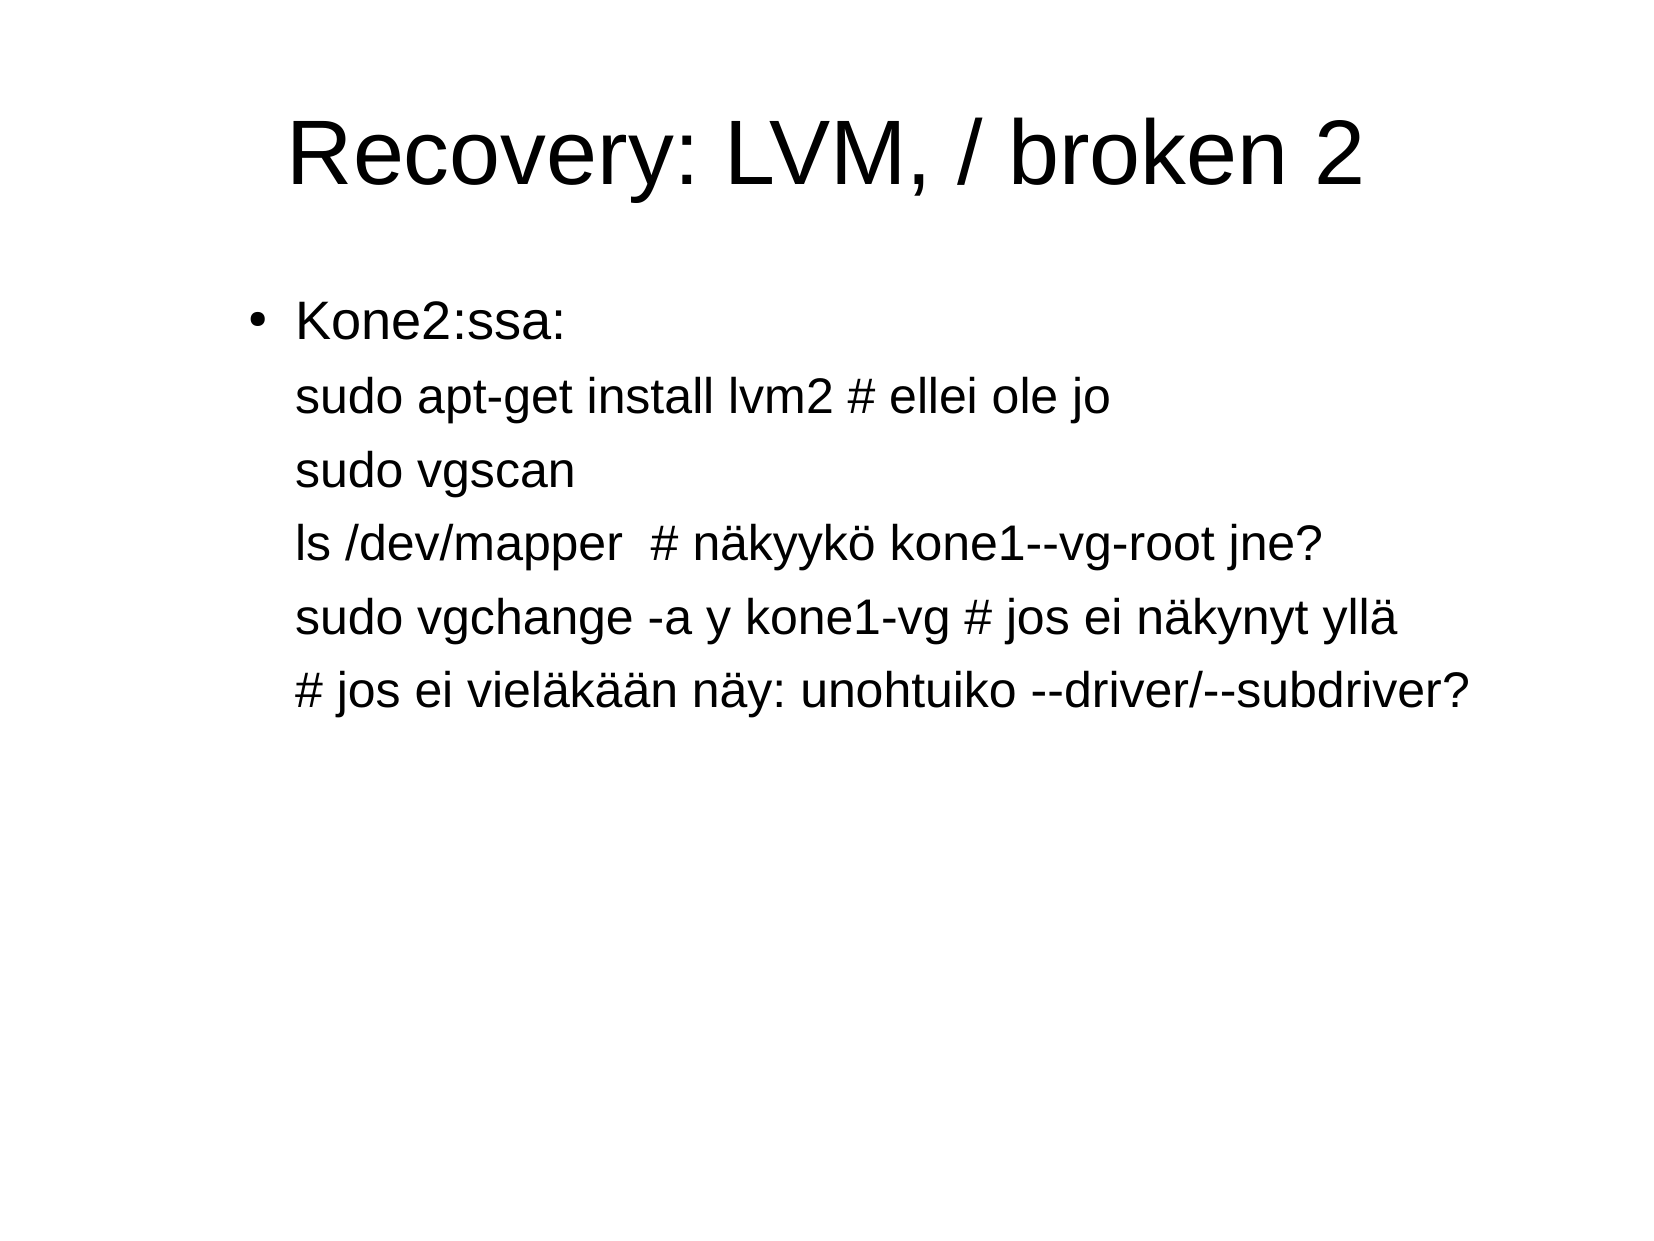

# Recovery: LVM, / broken 2
Kone2:ssa:
sudo apt-get install lvm2 # ellei ole jo
sudo vgscan
ls /dev/mapper # näkyykö kone1--vg-root jne?
sudo vgchange -a y kone1-vg # jos ei näkynyt yllä
# jos ei vieläkään näy: unohtuiko --driver/--subdriver?